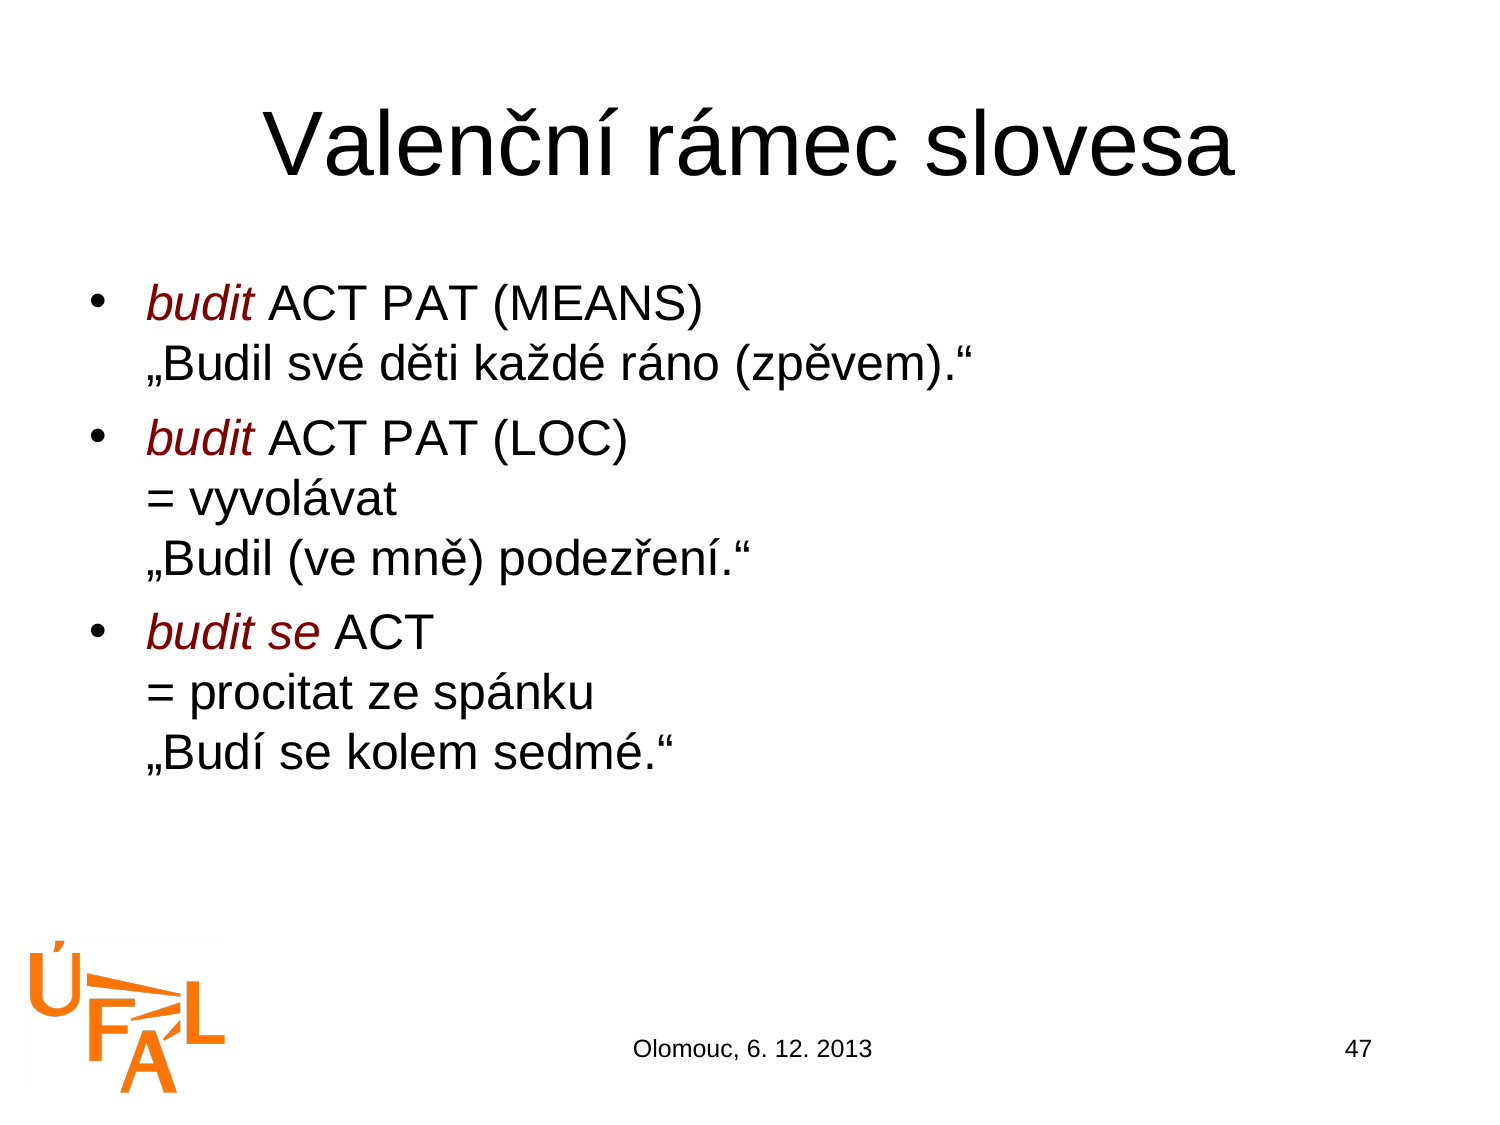

# Valenční rámec slovesa
budit ACT PAT (MEANS)
„Budil své děti každé ráno (zpěvem).“
budit ACT PAT (LOC)
= vyvolávat
„Budil (ve mně) podezření.“
budit se ACT
= procitat ze spánku
„Budí se kolem sedmé.“
Olomouc, 6. 12. 2013
47